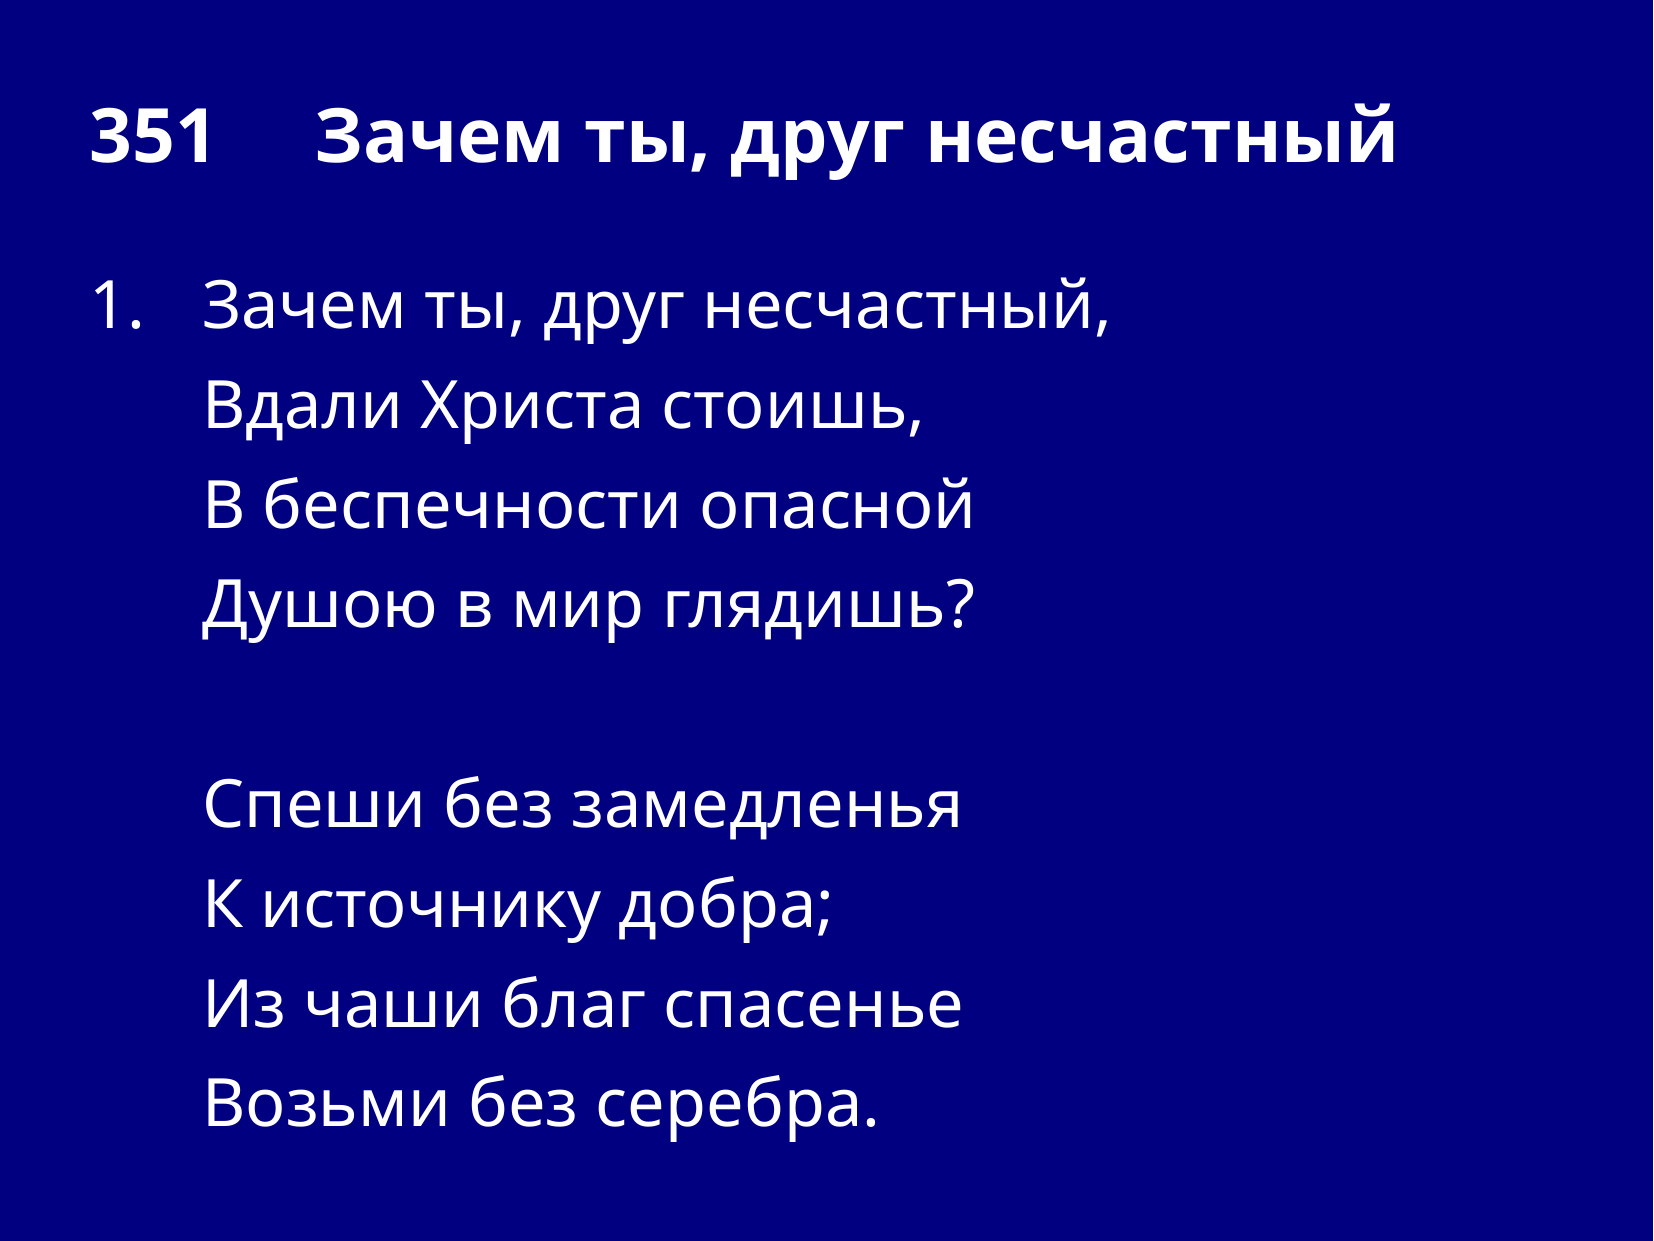

351	Зачем ты, друг несчастный
1.	Зачем ты, друг несчастный,
	Вдали Христа стоишь,
	В беспечности опасной
	Душою в мир глядишь?
	Спеши без замедленья
	К источнику добра;
	Из чаши благ спасенье
	Возьми без серебра.